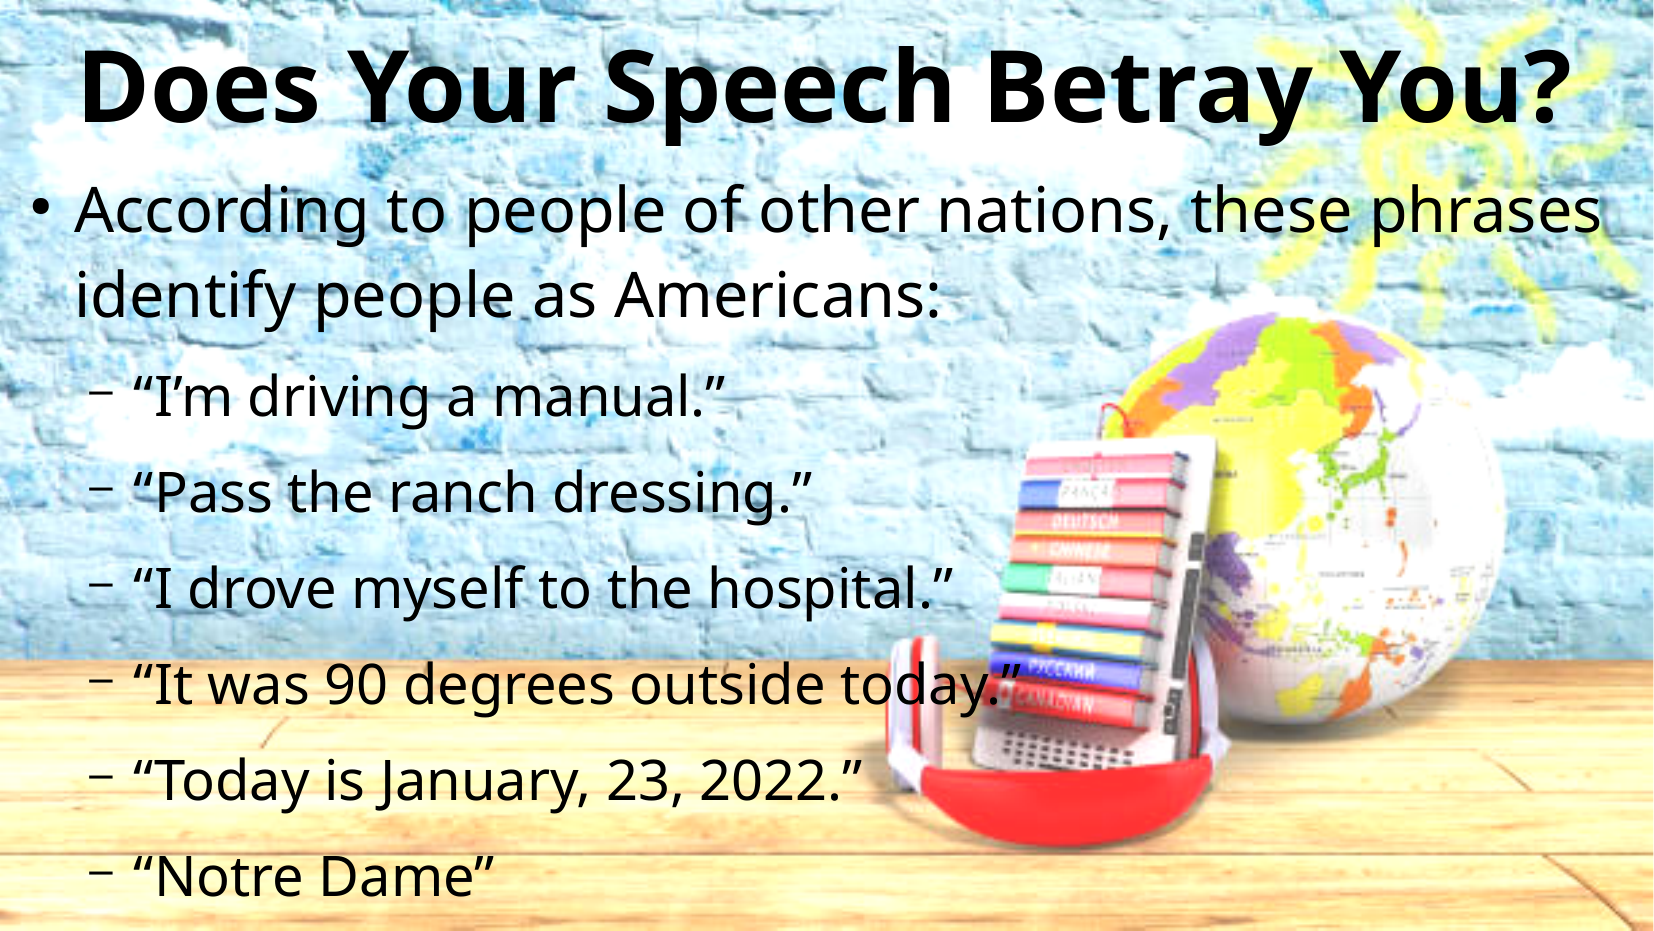

# Does Your Speech Betray You?
According to people of other nations, these phrases identify people as Americans:
“I’m driving a manual.”
“Pass the ranch dressing.”
“I drove myself to the hospital.”
“It was 90 degrees outside today.”
“Today is January, 23, 2022.”
“Notre Dame”